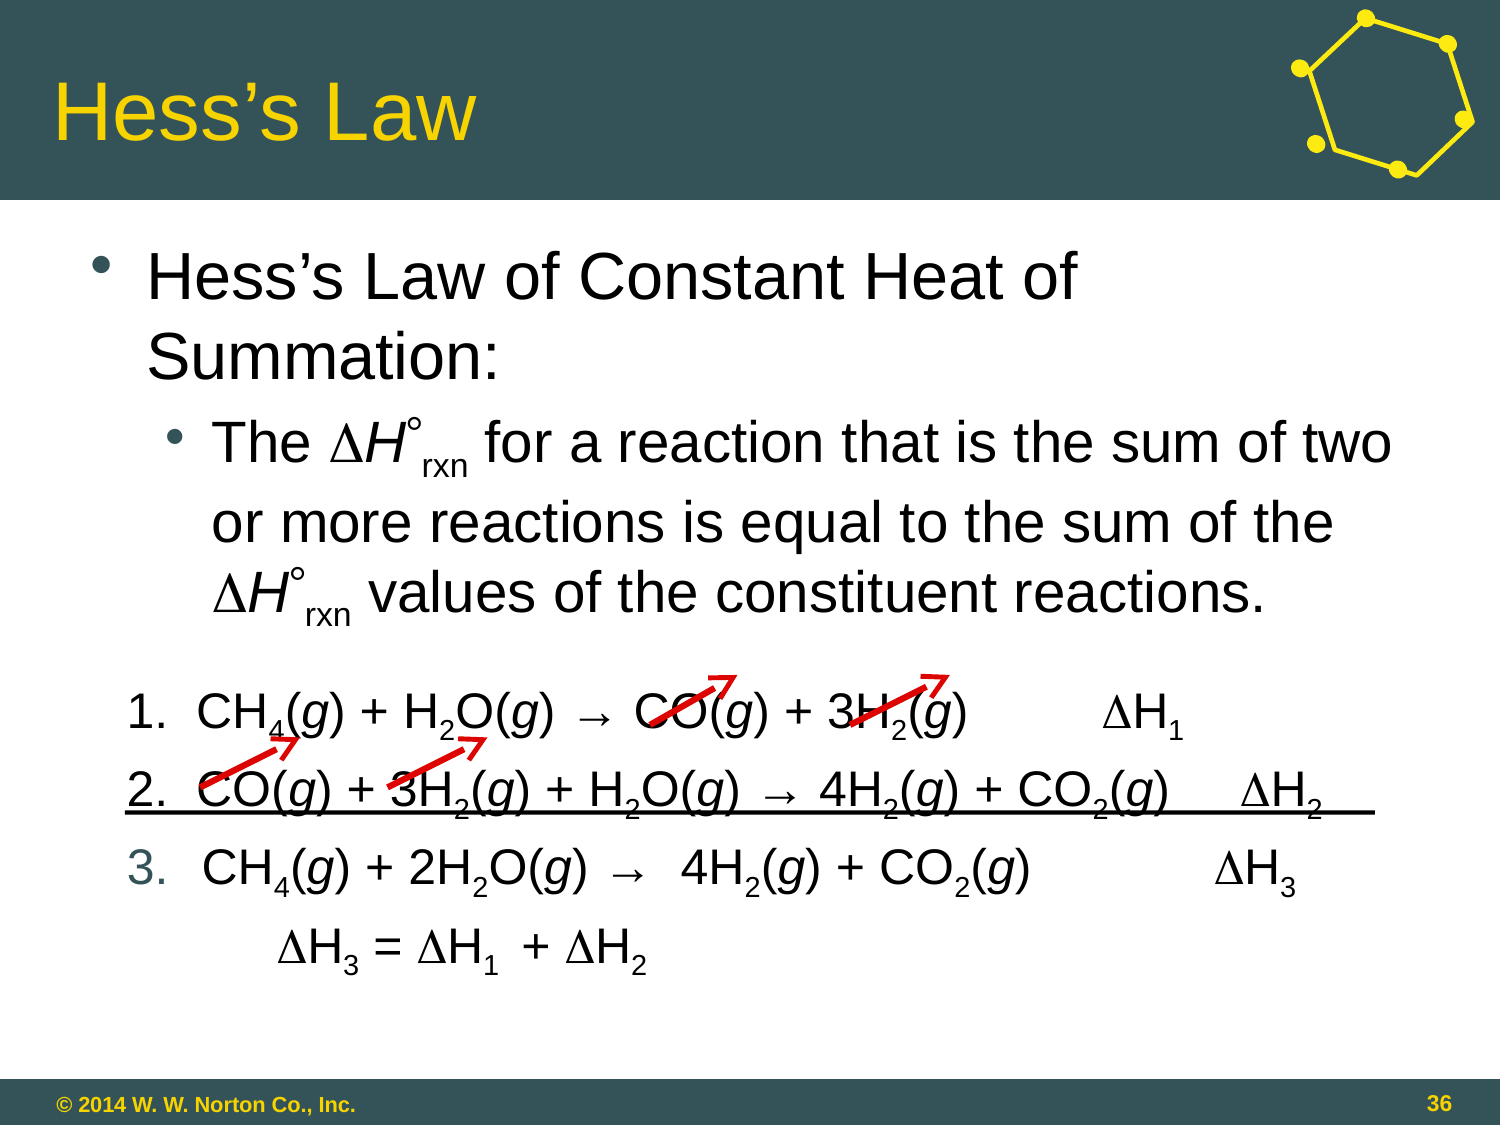

Hess’s Law
# Hess’s Law of Constant Heat of Summation:
The Hrxn for a reaction that is the sum of two or more reactions is equal to the sum of the Hrxn values of the constituent reactions.
1. CH4(g) + H2O(g) → CO(g) + 3H2(g) 	H1
2. CO(g) + 3H2(g) + H2O(g) → 4H2(g) + CO2(g) H2
CH4(g) + 2H2O(g) → 4H2(g) + CO2(g) 	 H3
		H3 = H1 + H2